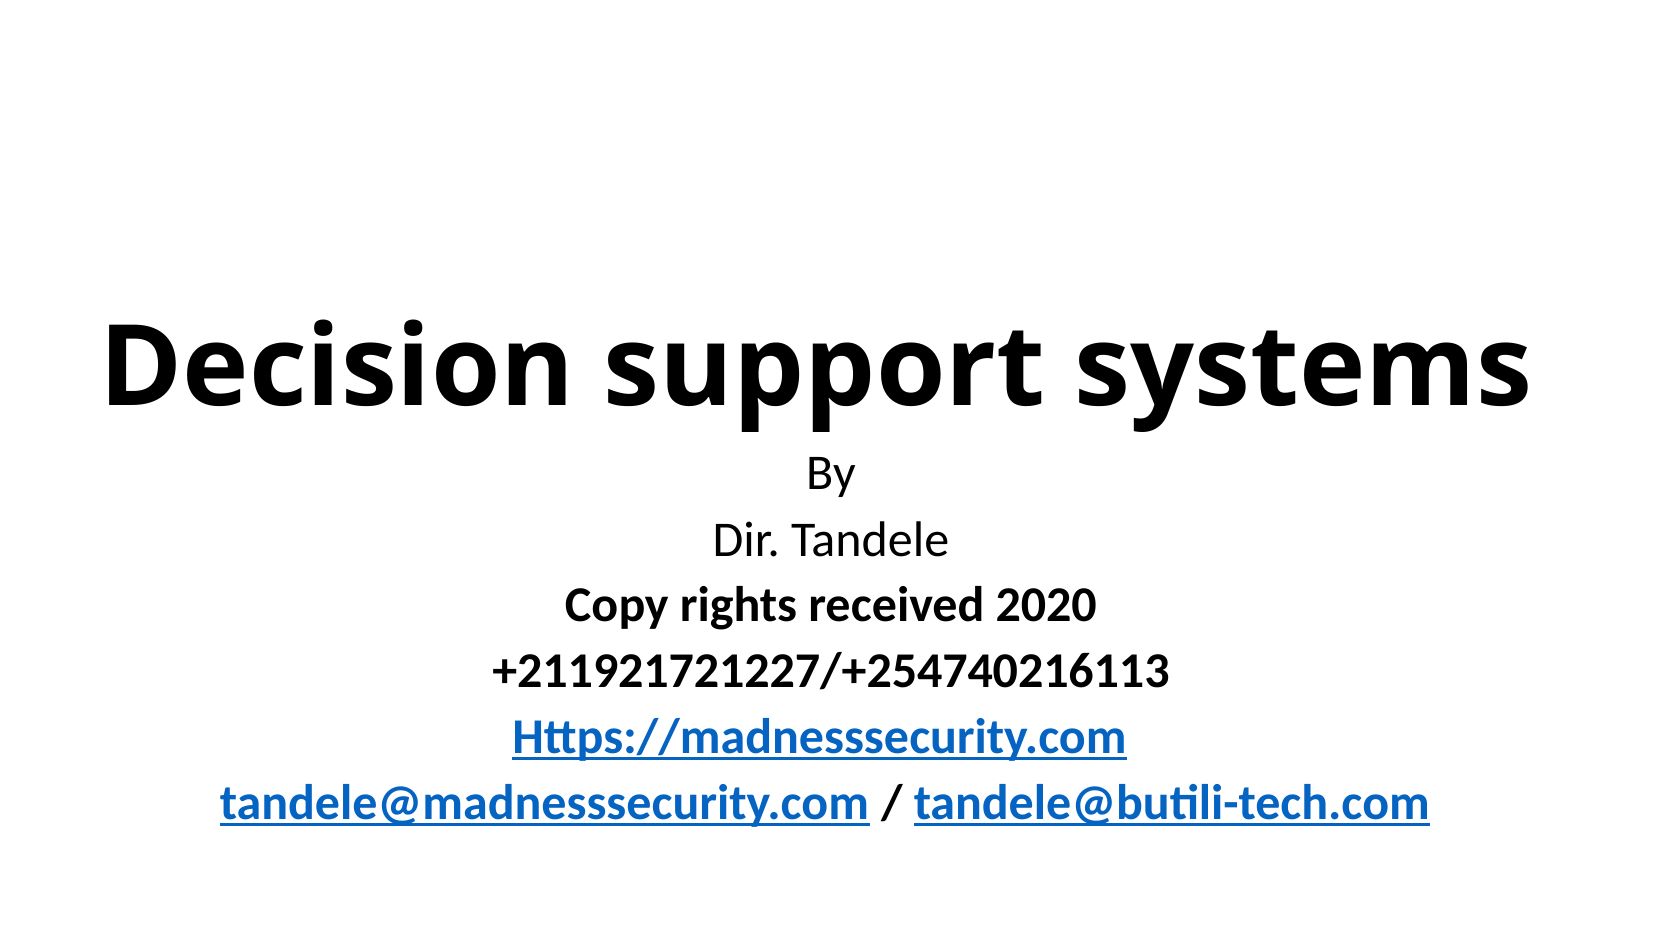

# Decision support systems
By
Dir. Tandele
Copy rights received 2020
+211921721227/+254740216113
Https://madnesssecurity.com
tandele@madnesssecurity.com / tandele@butili-tech.com